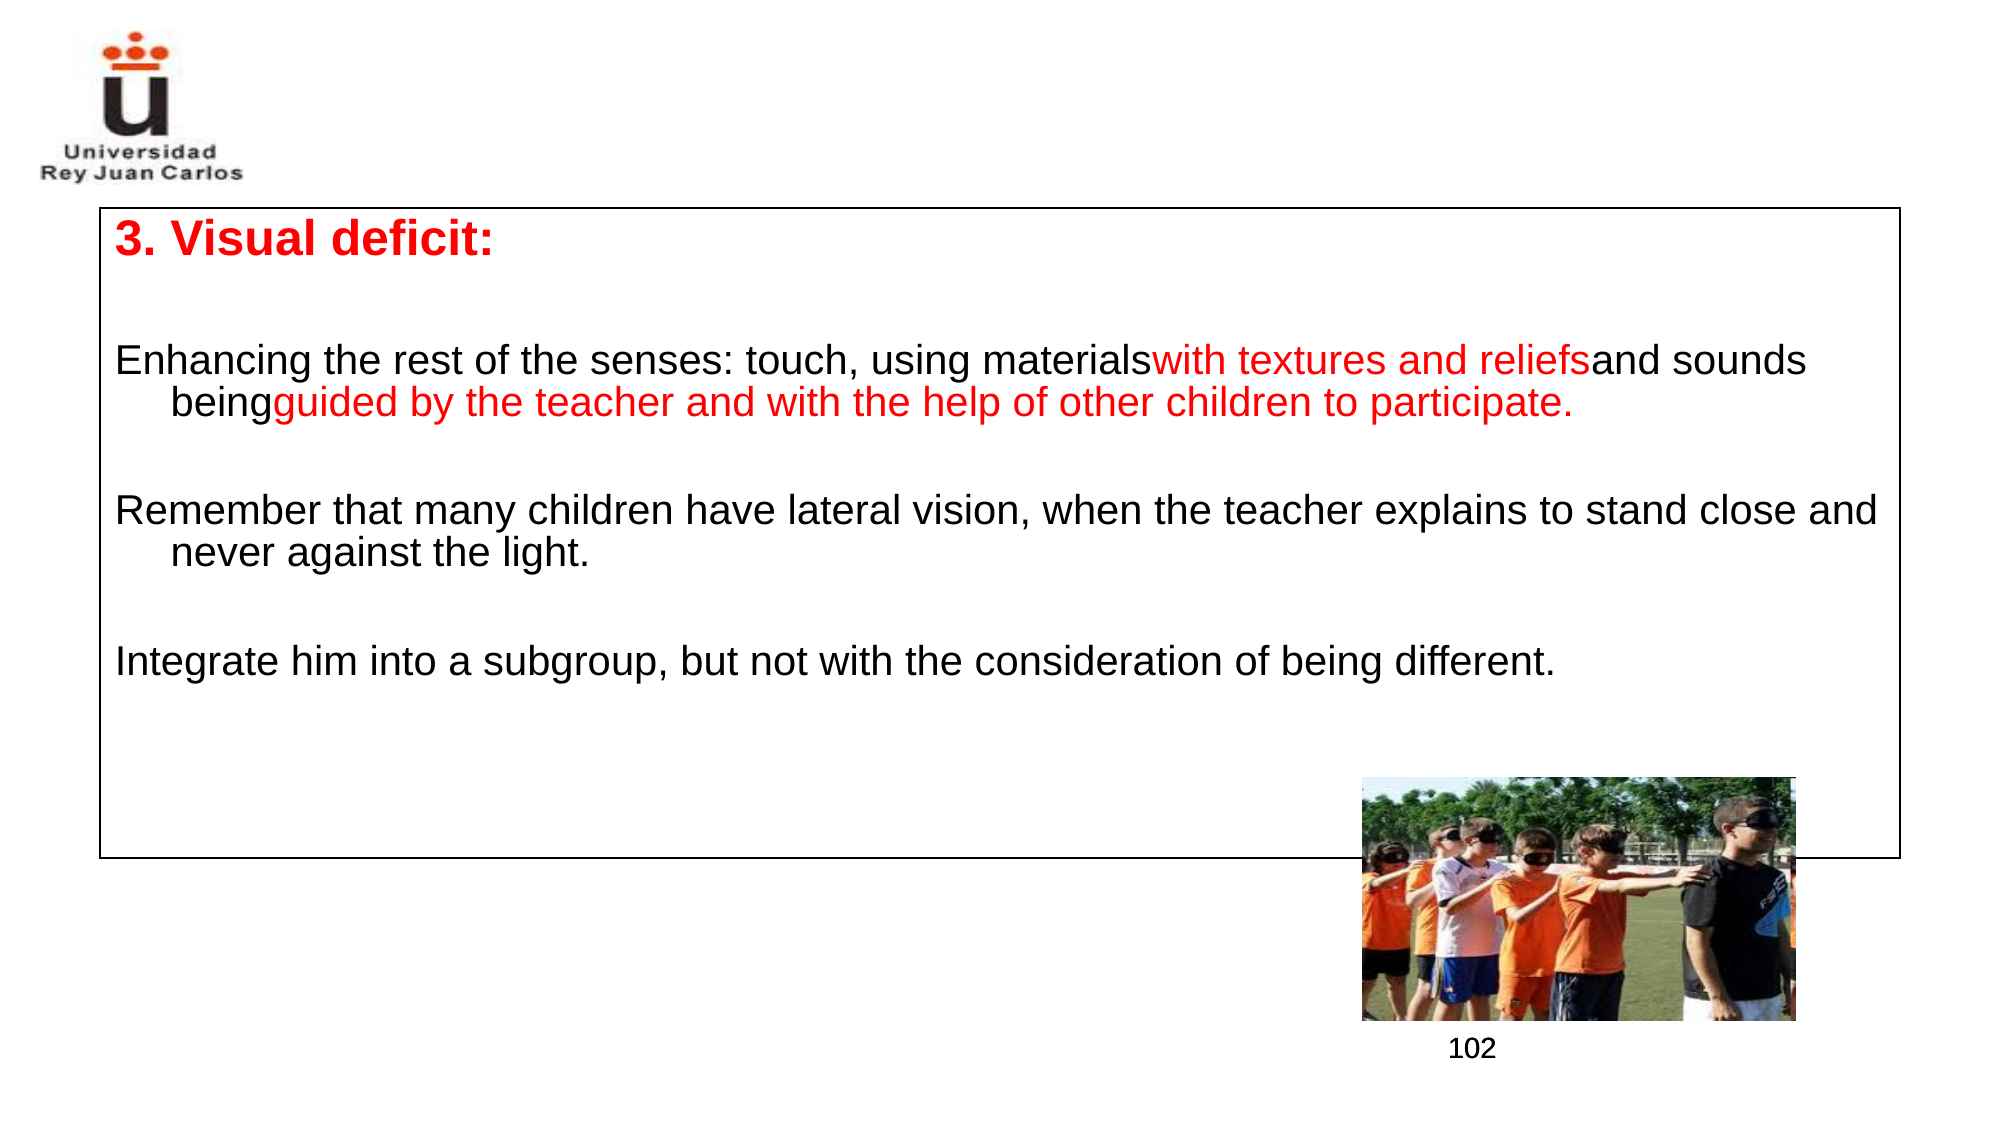

3. Visual deficit:
Enhancing the rest of the senses: touch, using materialswith textures and reliefsand sounds beingguided by the teacher and with the help of other children to participate.
Remember that many children have lateral vision, when the teacher explains to stand close and never against the light.
Integrate him into a subgroup, but not with the consideration of being different.